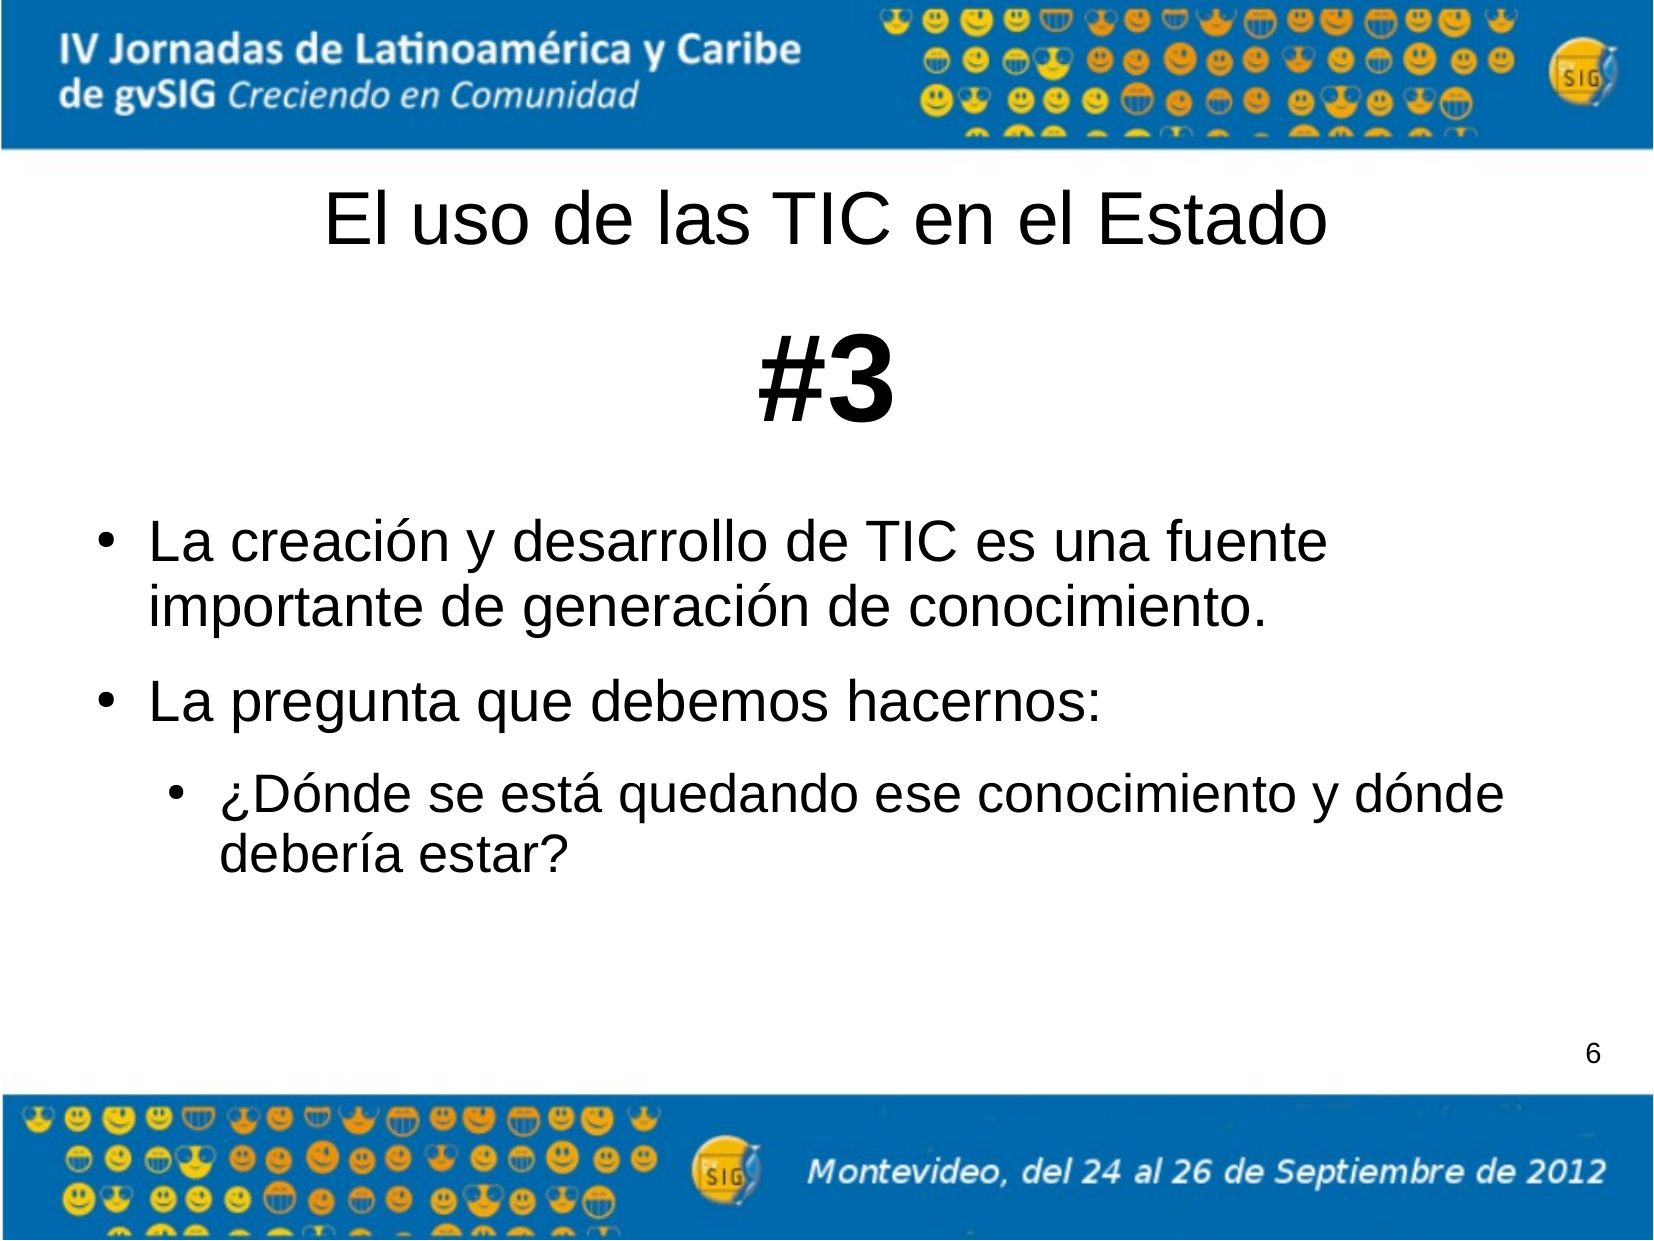

# El uso de las TIC en el Estado
#3
La creación y desarrollo de TIC es una fuente importante de generación de conocimiento.
La pregunta que debemos hacernos:
¿Dónde se está quedando ese conocimiento y dónde debería estar?
6